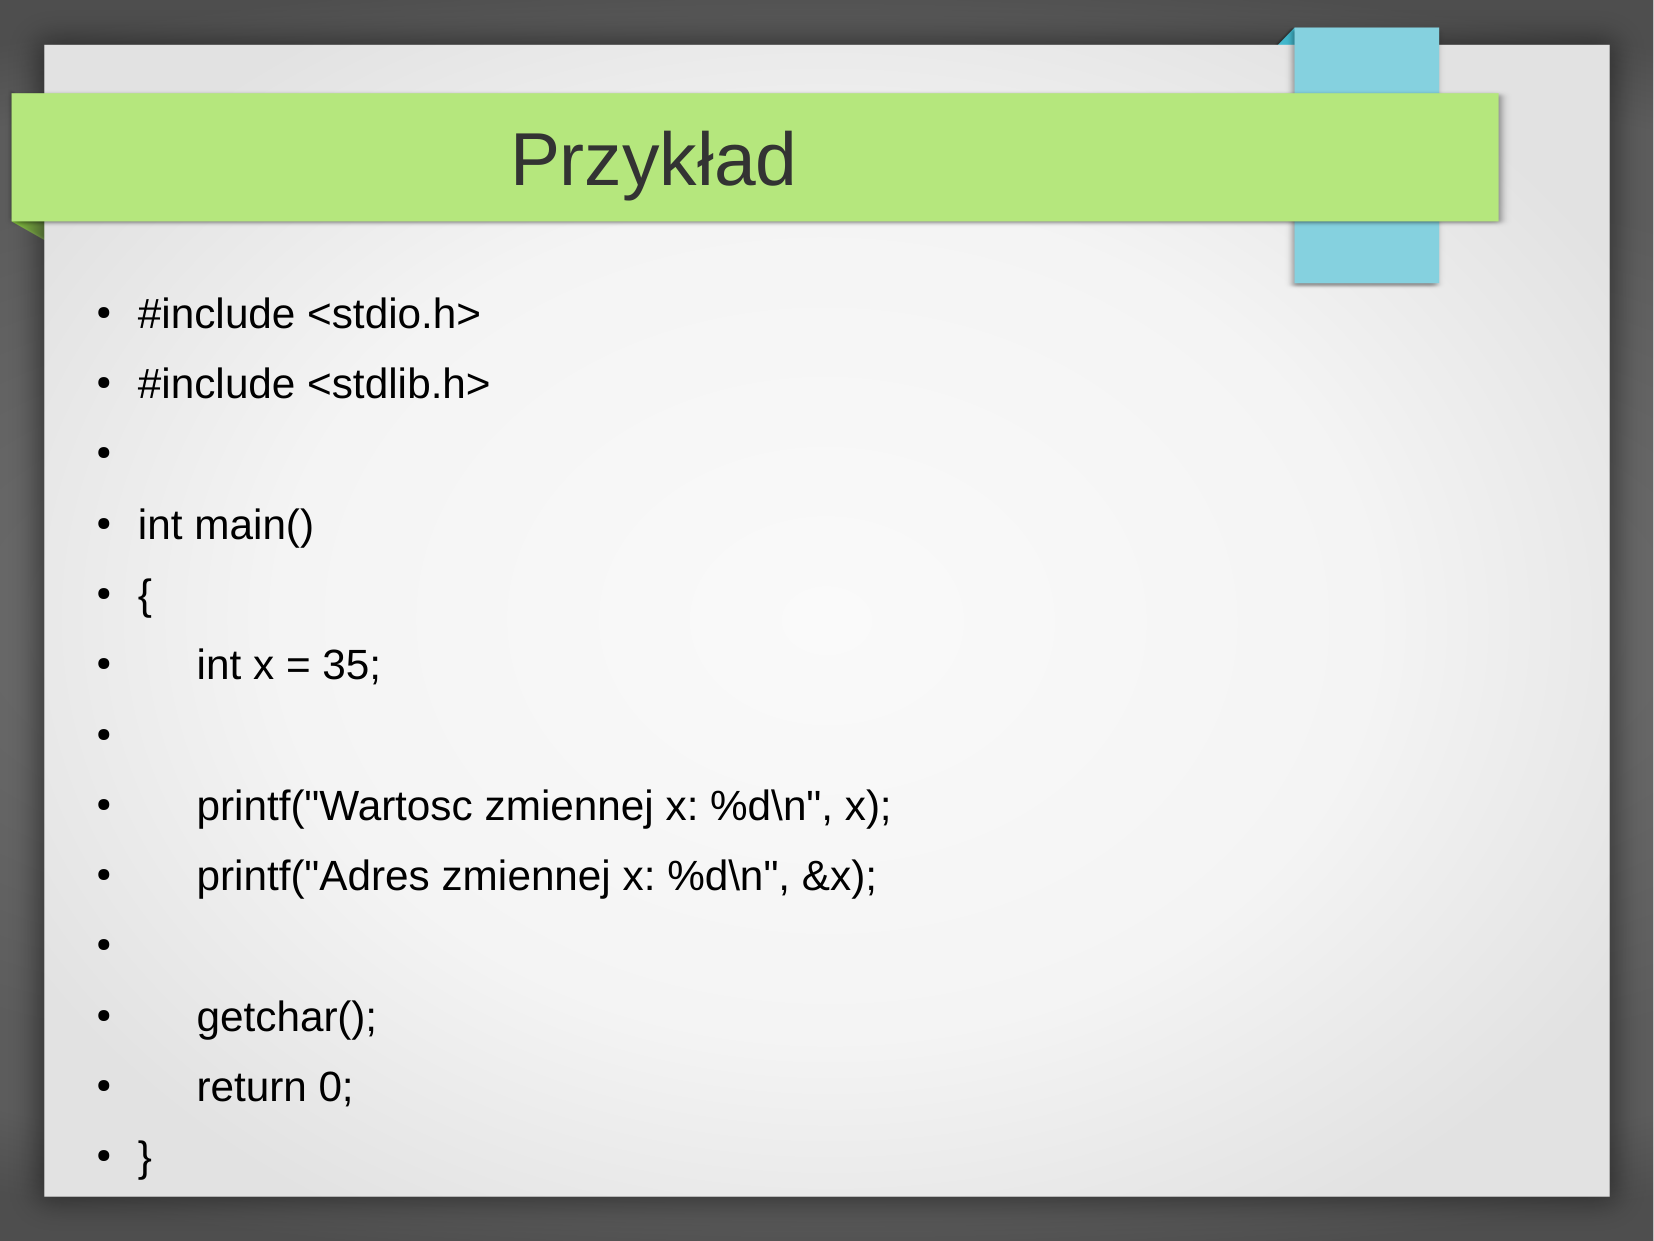

# Przykład
#include <stdio.h>
#include <stdlib.h>
int main()
{
 int x = 35;
 printf("Wartosc zmiennej x: %d\n", x);
 printf("Adres zmiennej x: %d\n", &x);
 getchar();
 return 0;
}